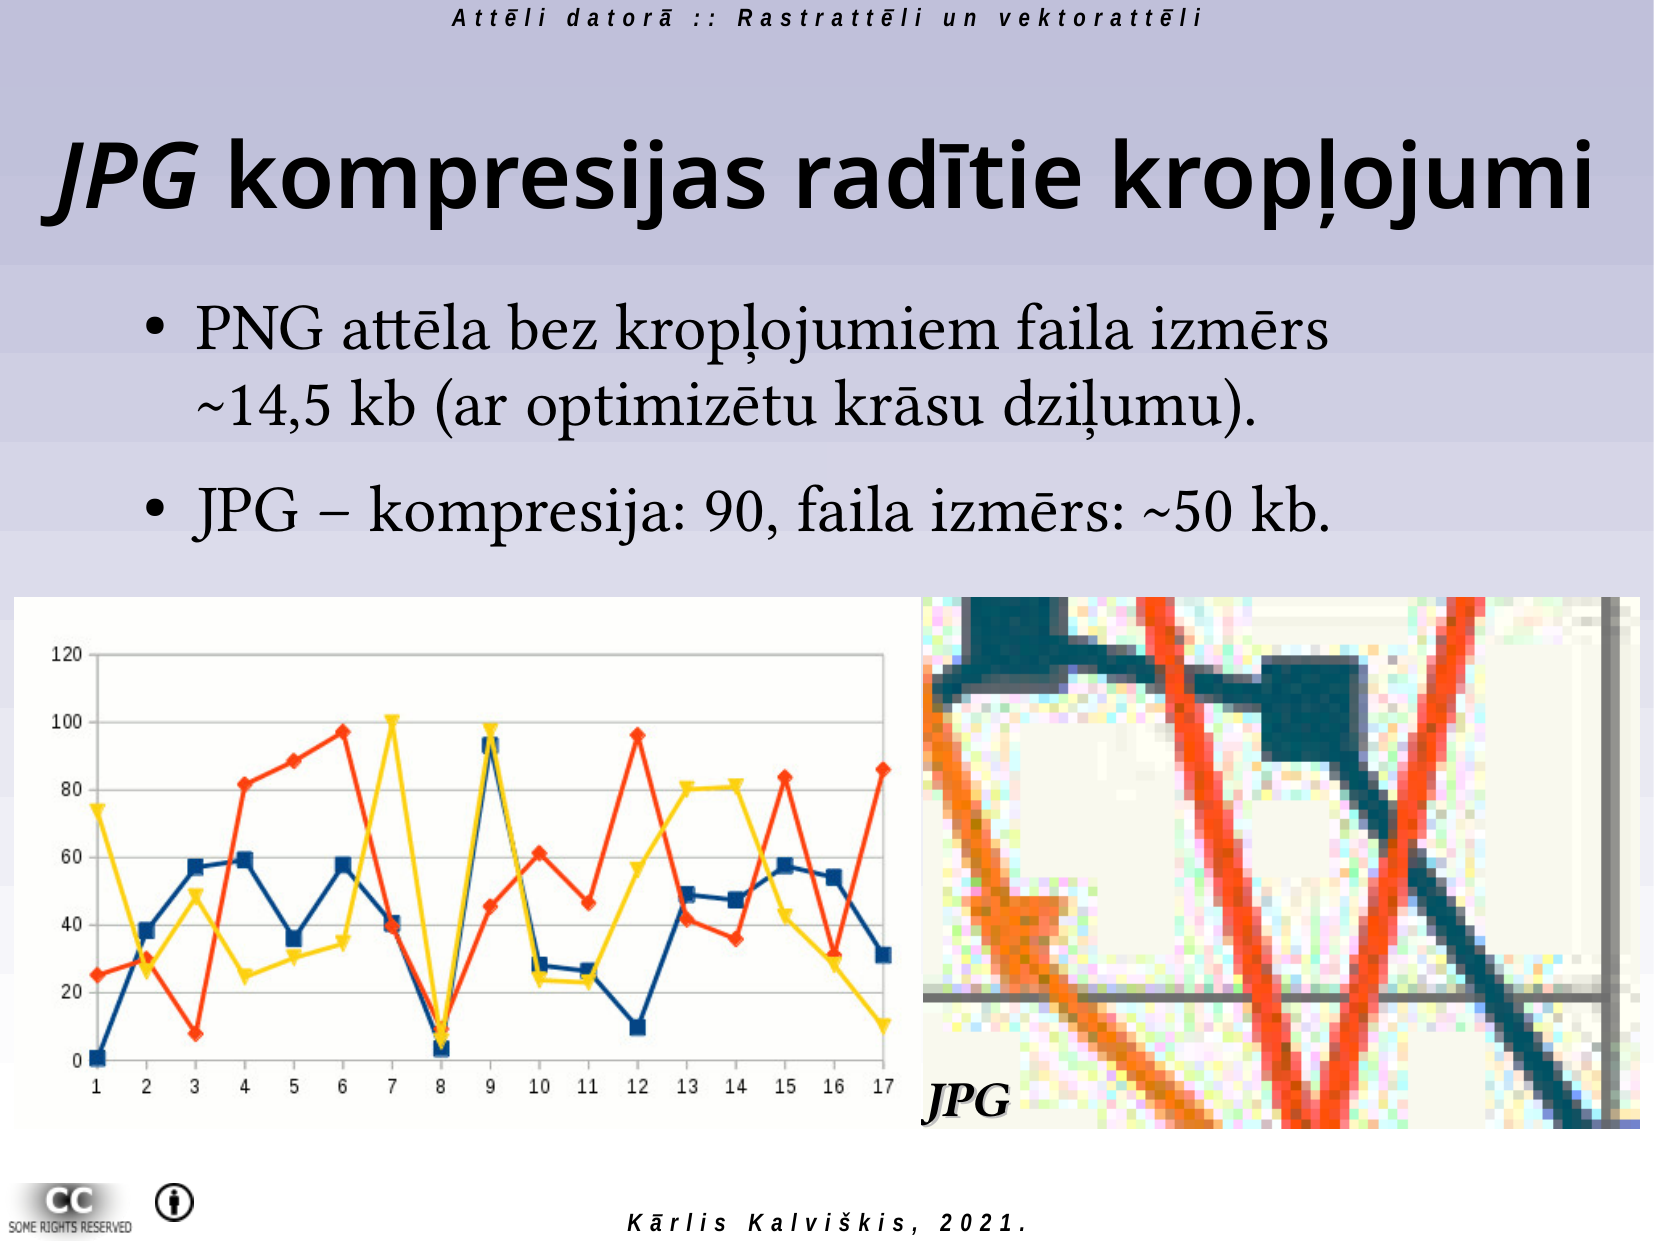

# JPG kompresijas radītie kropļojumi
PNG attēla bez kropļojumiem faila izmērs ~14,5 kb (ar optimizētu krāsu dziļumu).
JPG – kompresija: 90, faila izmērs: ~50 kb.
PNG
JPG